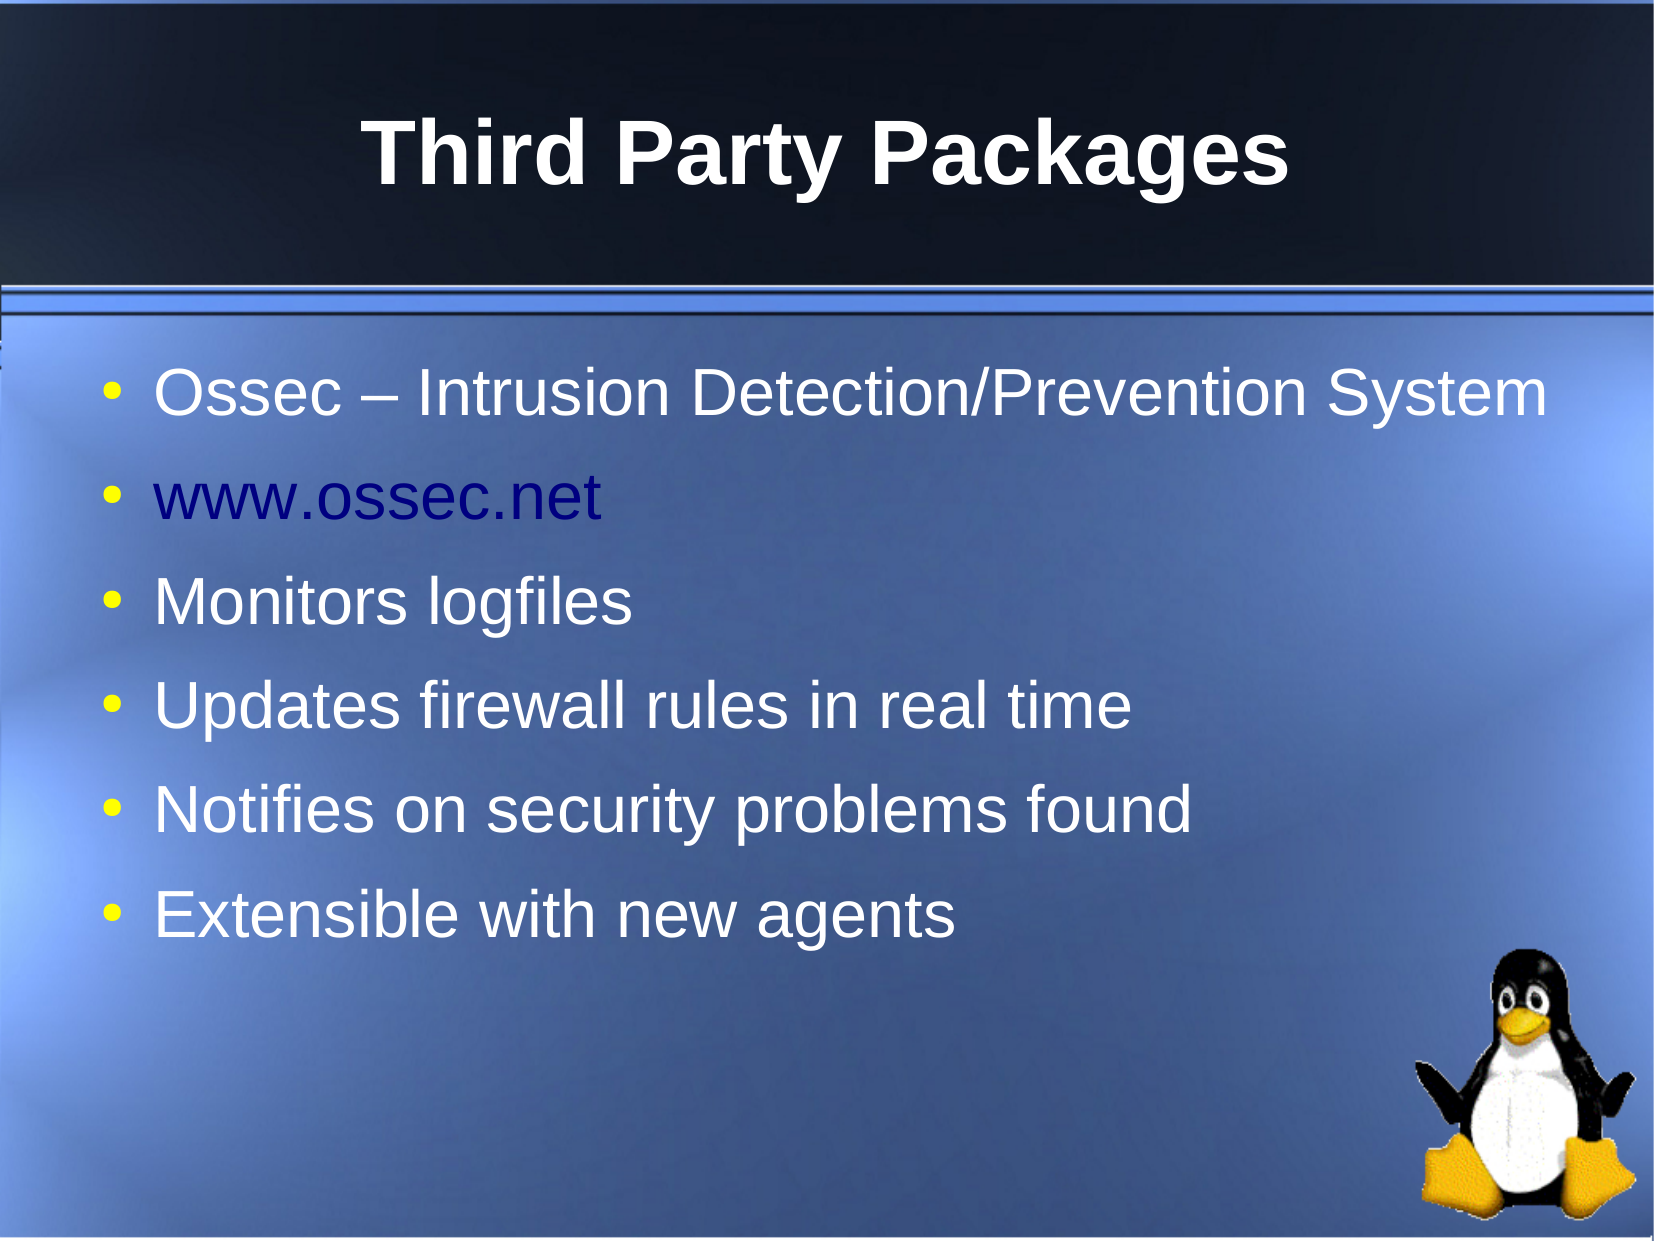

# Third Party Packages
Ossec – Intrusion Detection/Prevention System
www.ossec.net
Monitors logfiles
Updates firewall rules in real time
Notifies on security problems found
Extensible with new agents